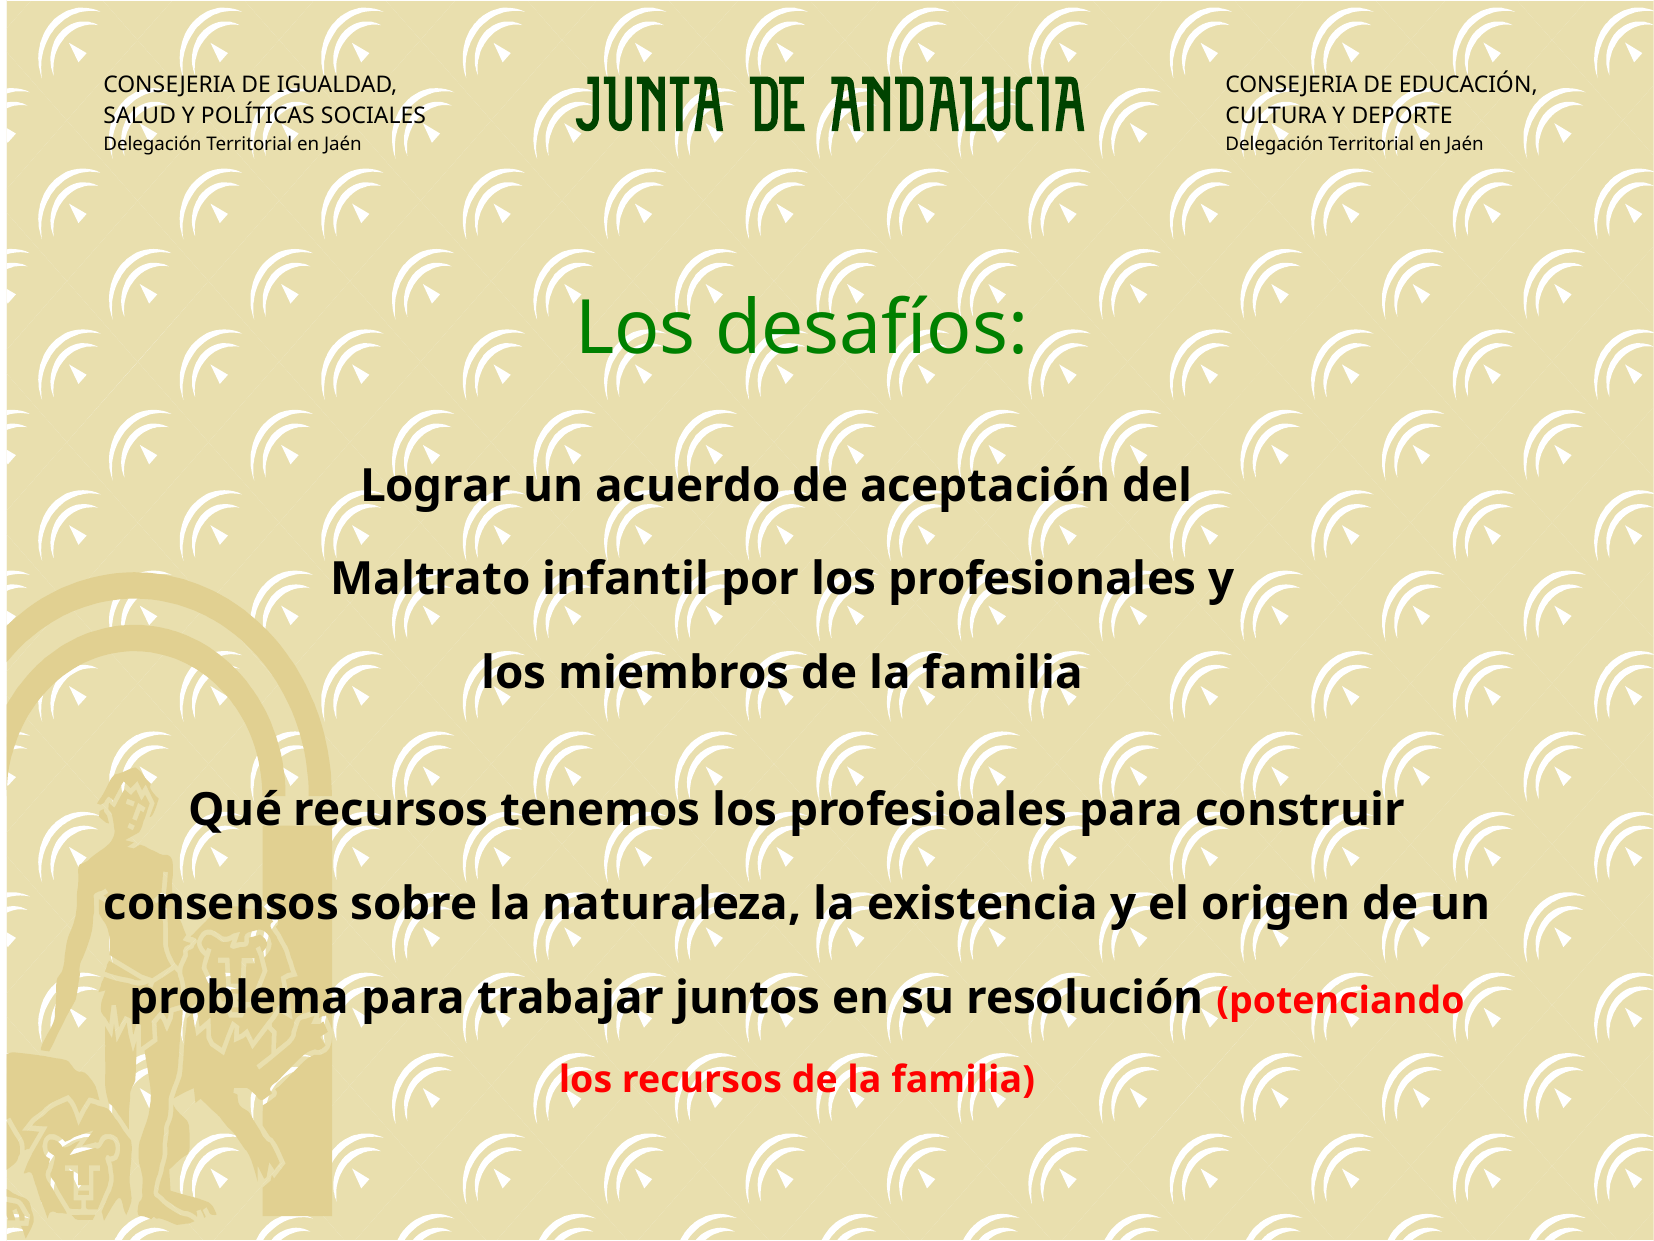

CONSEJERIA DE IGUALDAD,
SALUD Y POLÍTICAS SOCIALES
Delegación Territorial en Jaén
CONSEJERIA DE EDUCACIÓN,
CULTURA Y DEPORTE
Delegación Territorial en Jaén
Los desafíos:
Lograr un acuerdo de aceptación del
Maltrato infantil por los profesionales y
los miembros de la familia
Qué recursos tenemos los profesioales para construir consensos sobre la naturaleza, la existencia y el origen de un problema para trabajar juntos en su resolución (potenciando los recursos de la familia)